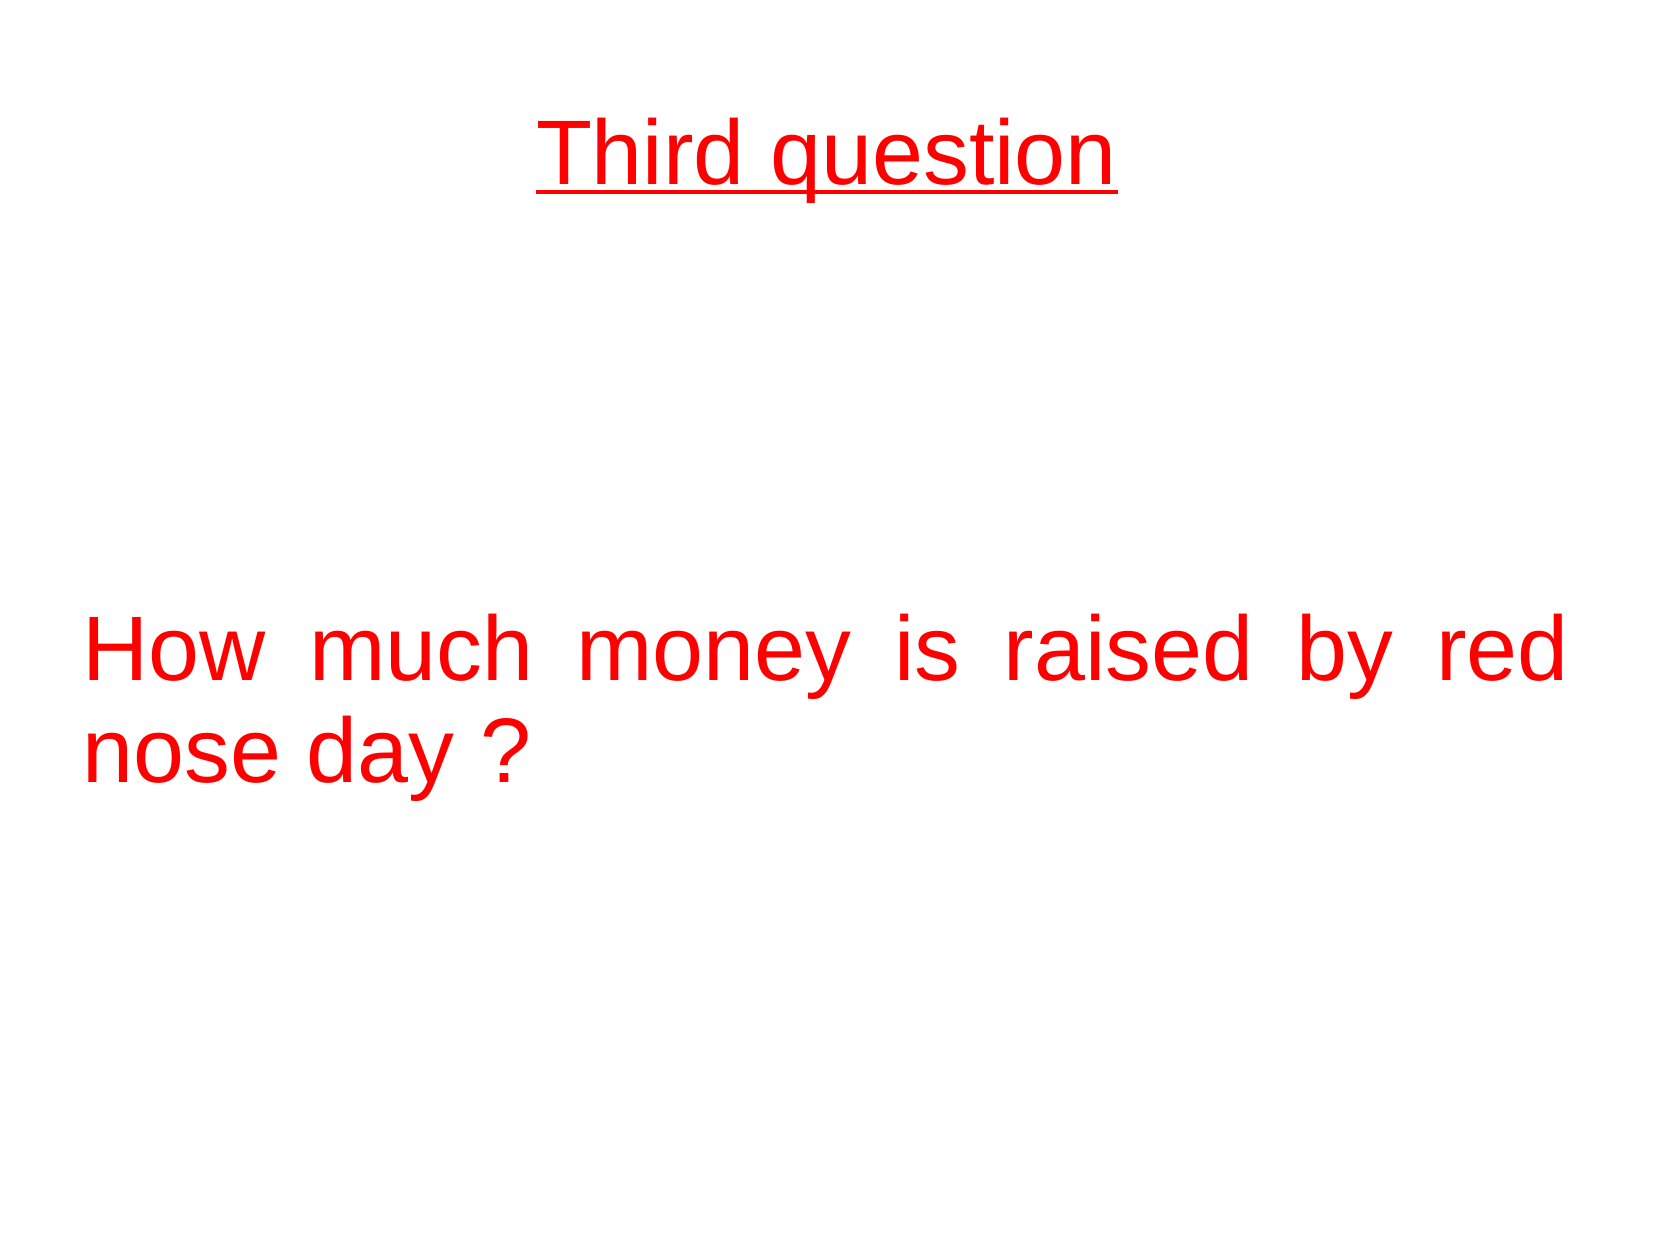

# Third question
How much money is raised by red nose day ?